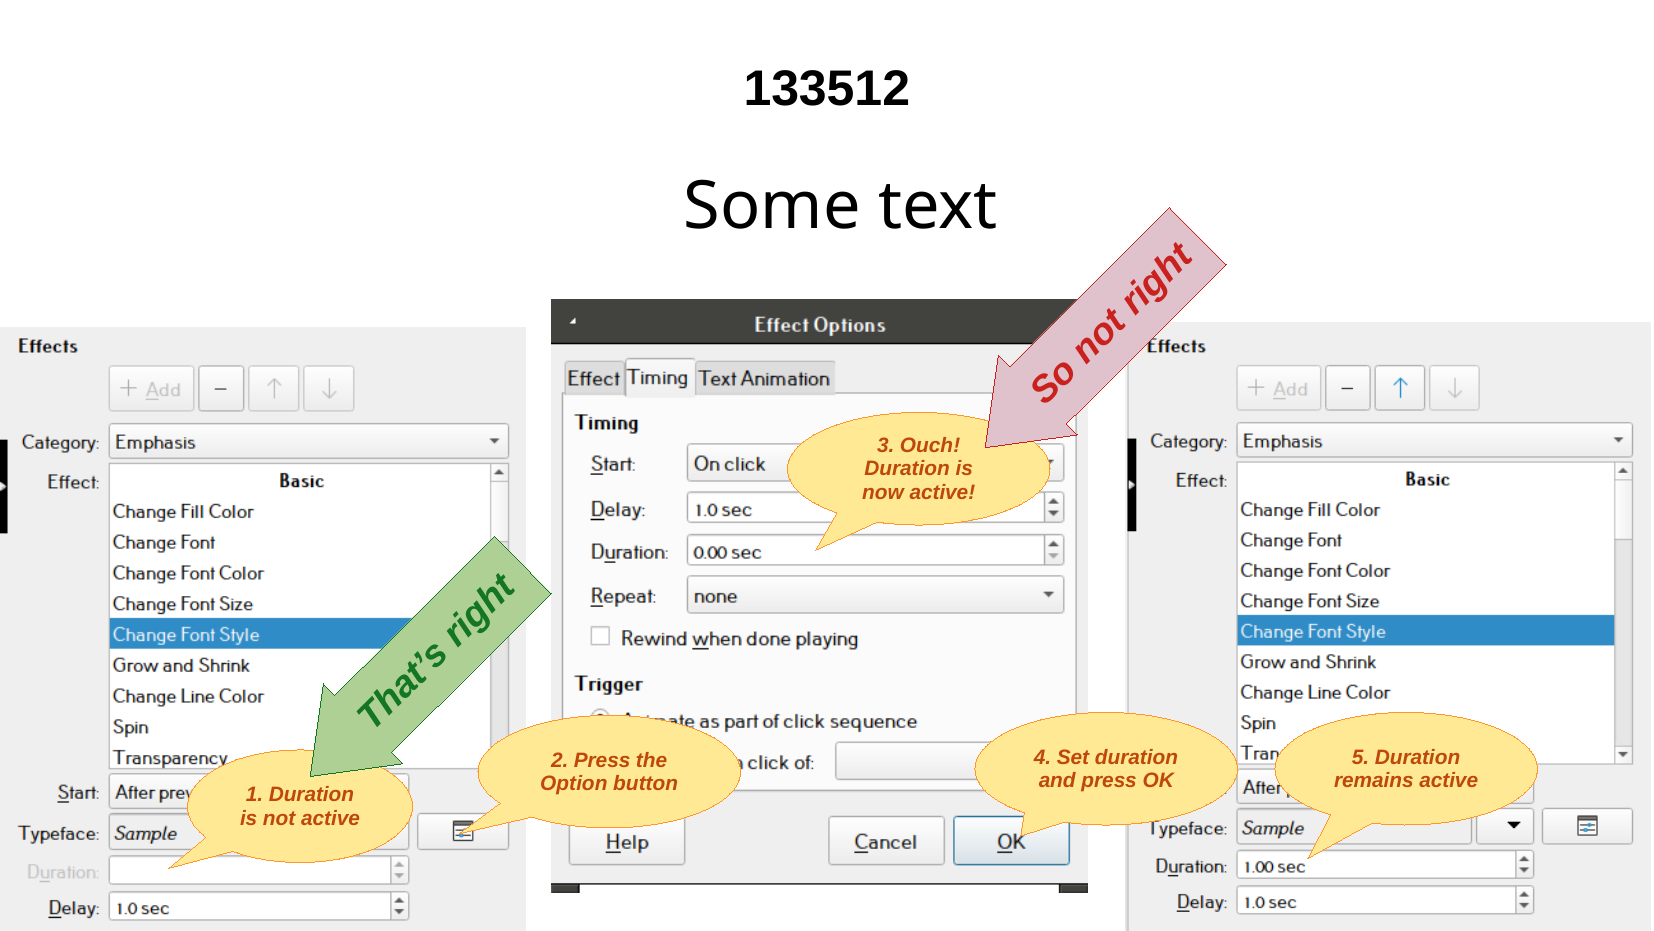

133512
Some text
So not right
3. Ouch!
Duration is now active!
That’s right
4. Set duration and press OK
5. Duration remains active
2. Press the Option button
1. Duration is not active